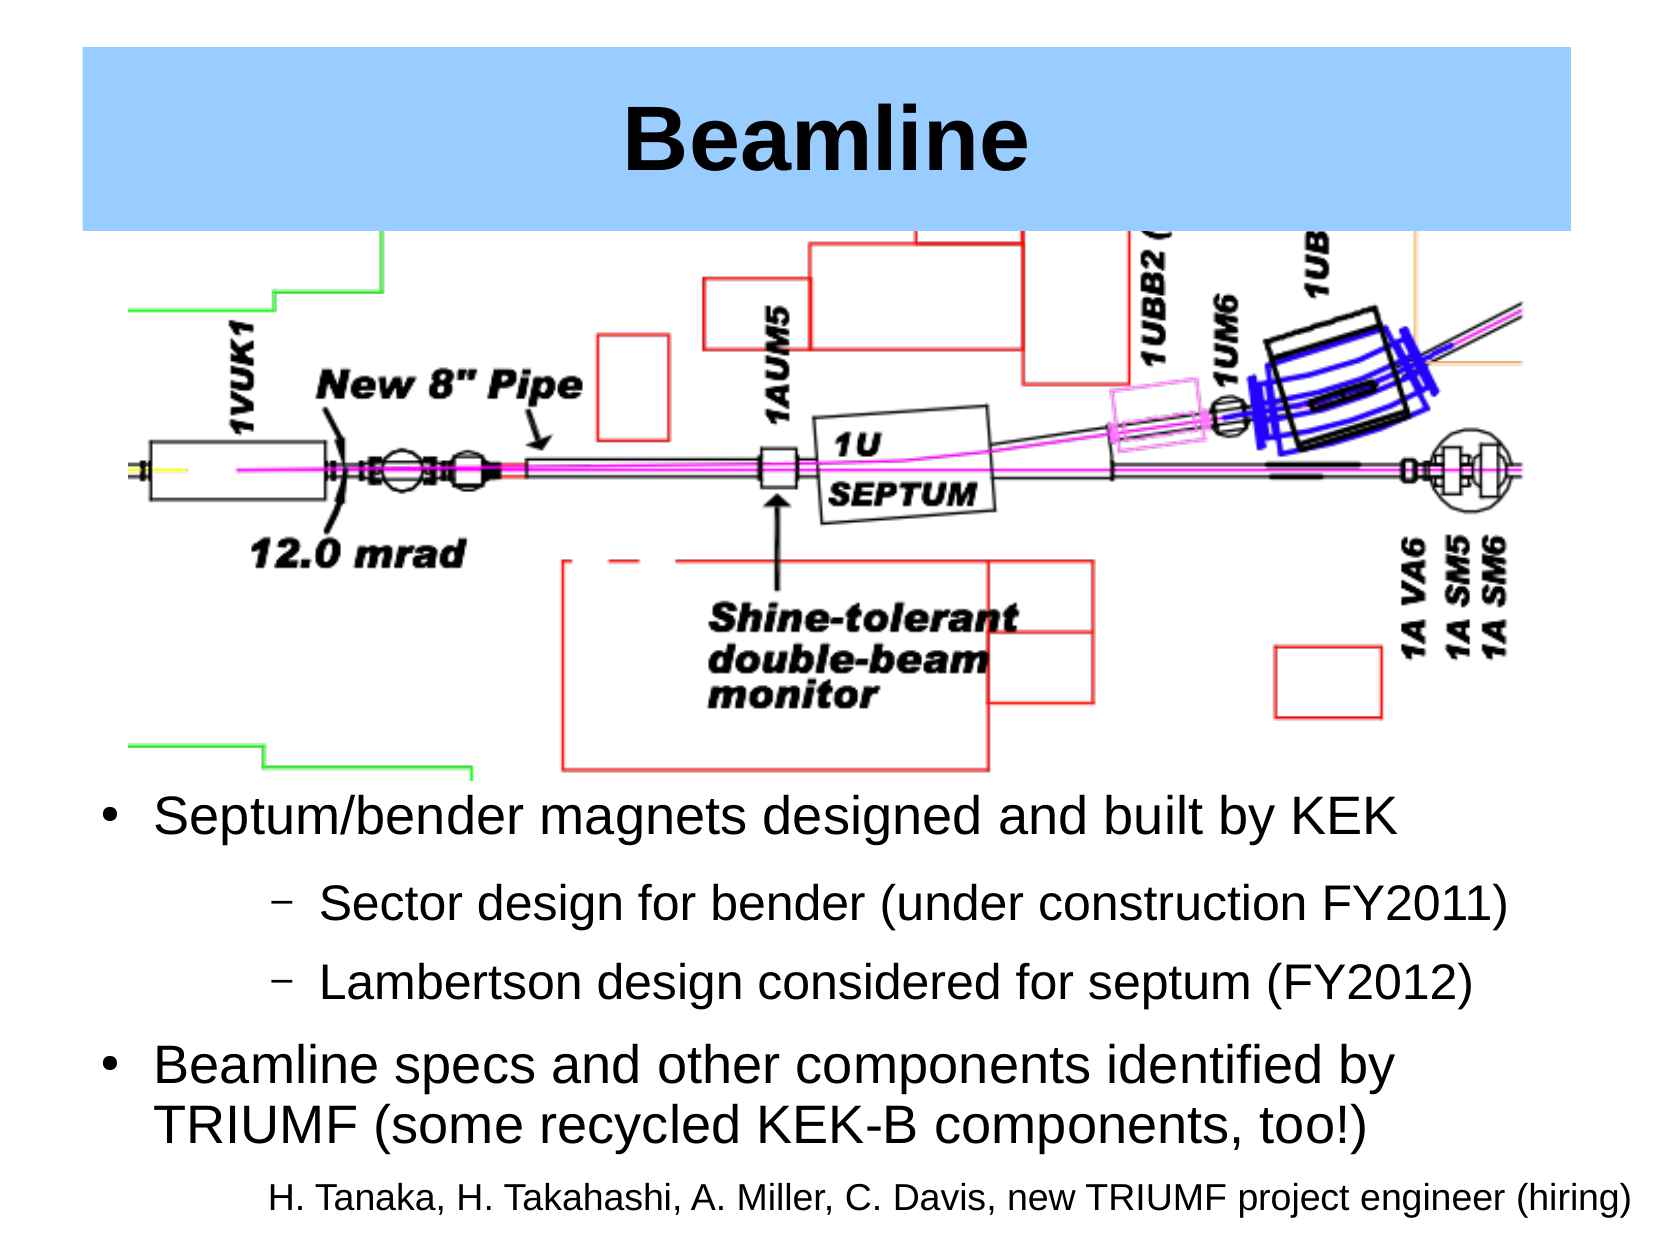

Beamline
# Septum/bender magnets designed and built by KEK
Sector design for bender (under construction FY2011)
Lambertson design considered for septum (FY2012)
Beamline specs and other components identified by TRIUMF (some recycled KEK-B components, too!)
H. Tanaka, H. Takahashi, A. Miller, C. Davis, new TRIUMF project engineer (hiring)